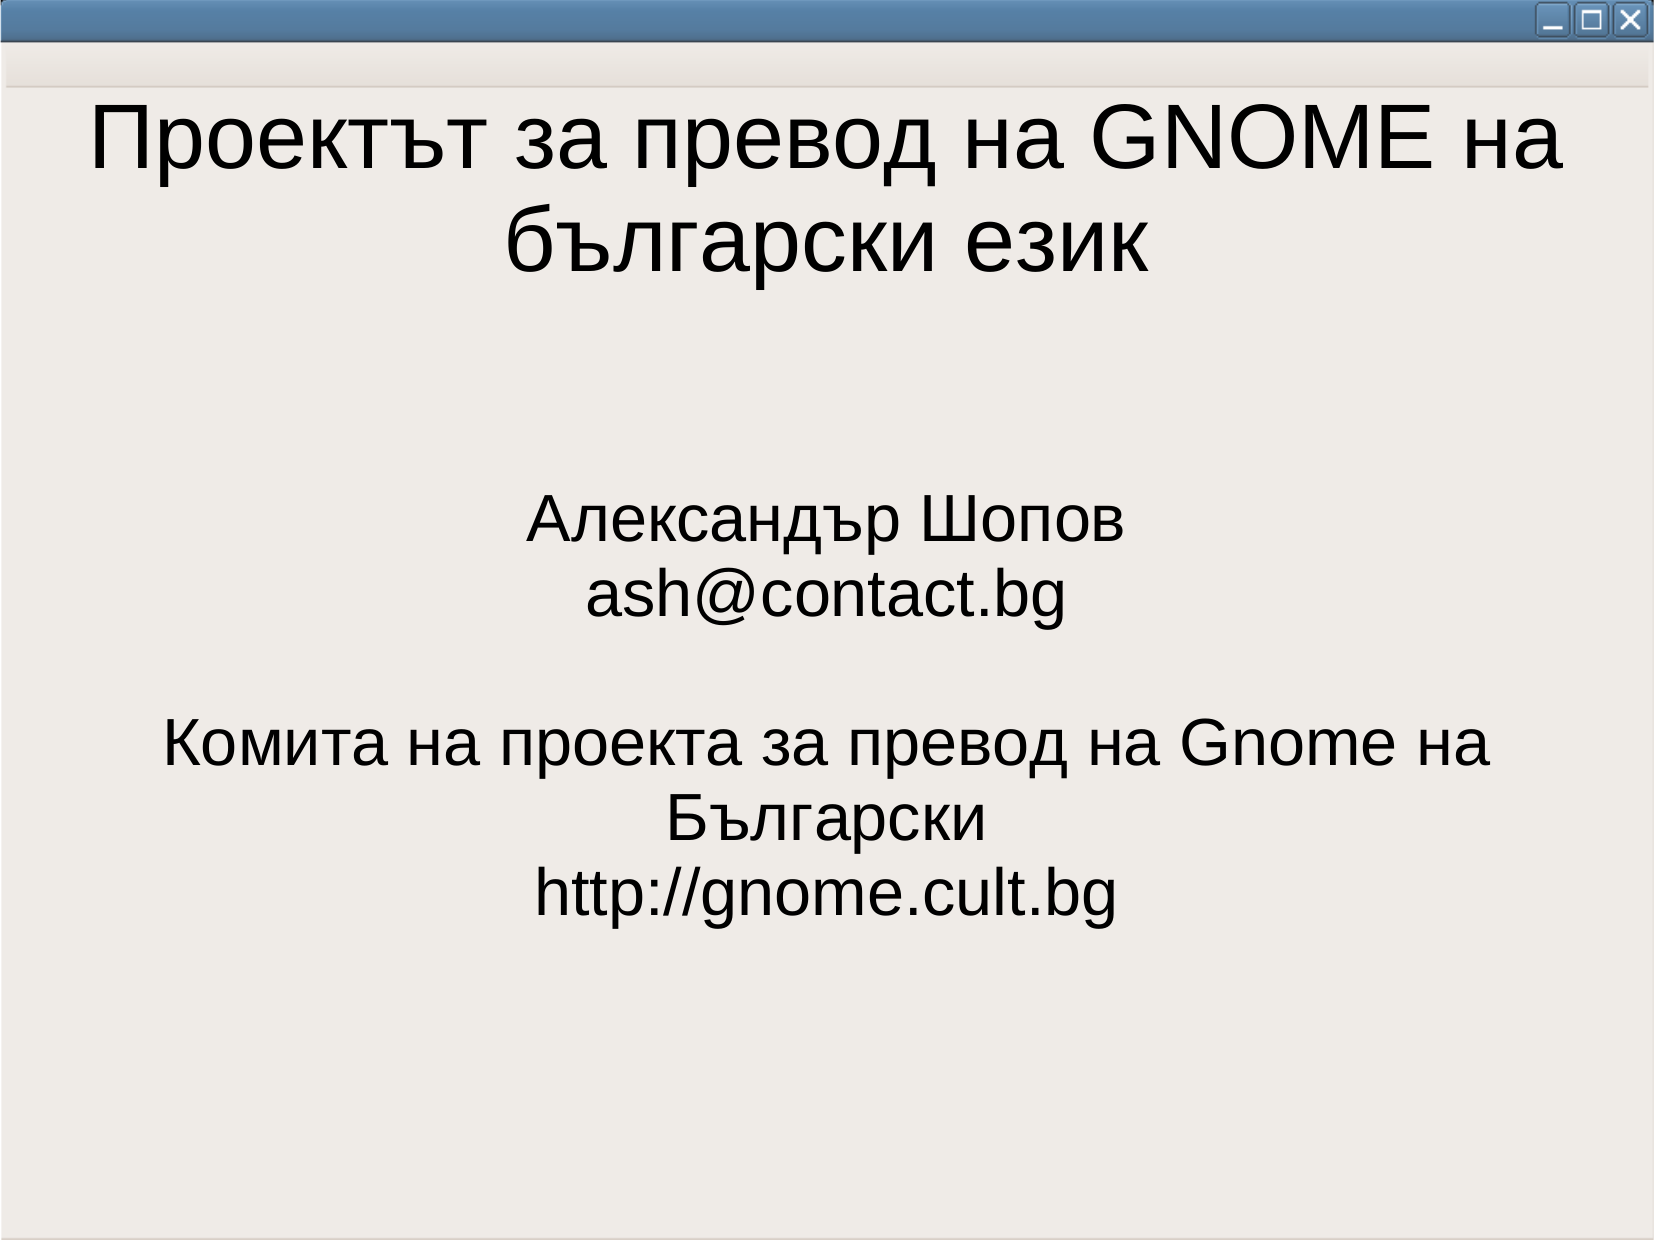

# Проектът за превод на GNOME на български език
Александър Шопов
ash@contact.bg
Комита на проекта за превод на Gnome на Български
http://gnome.cult.bg